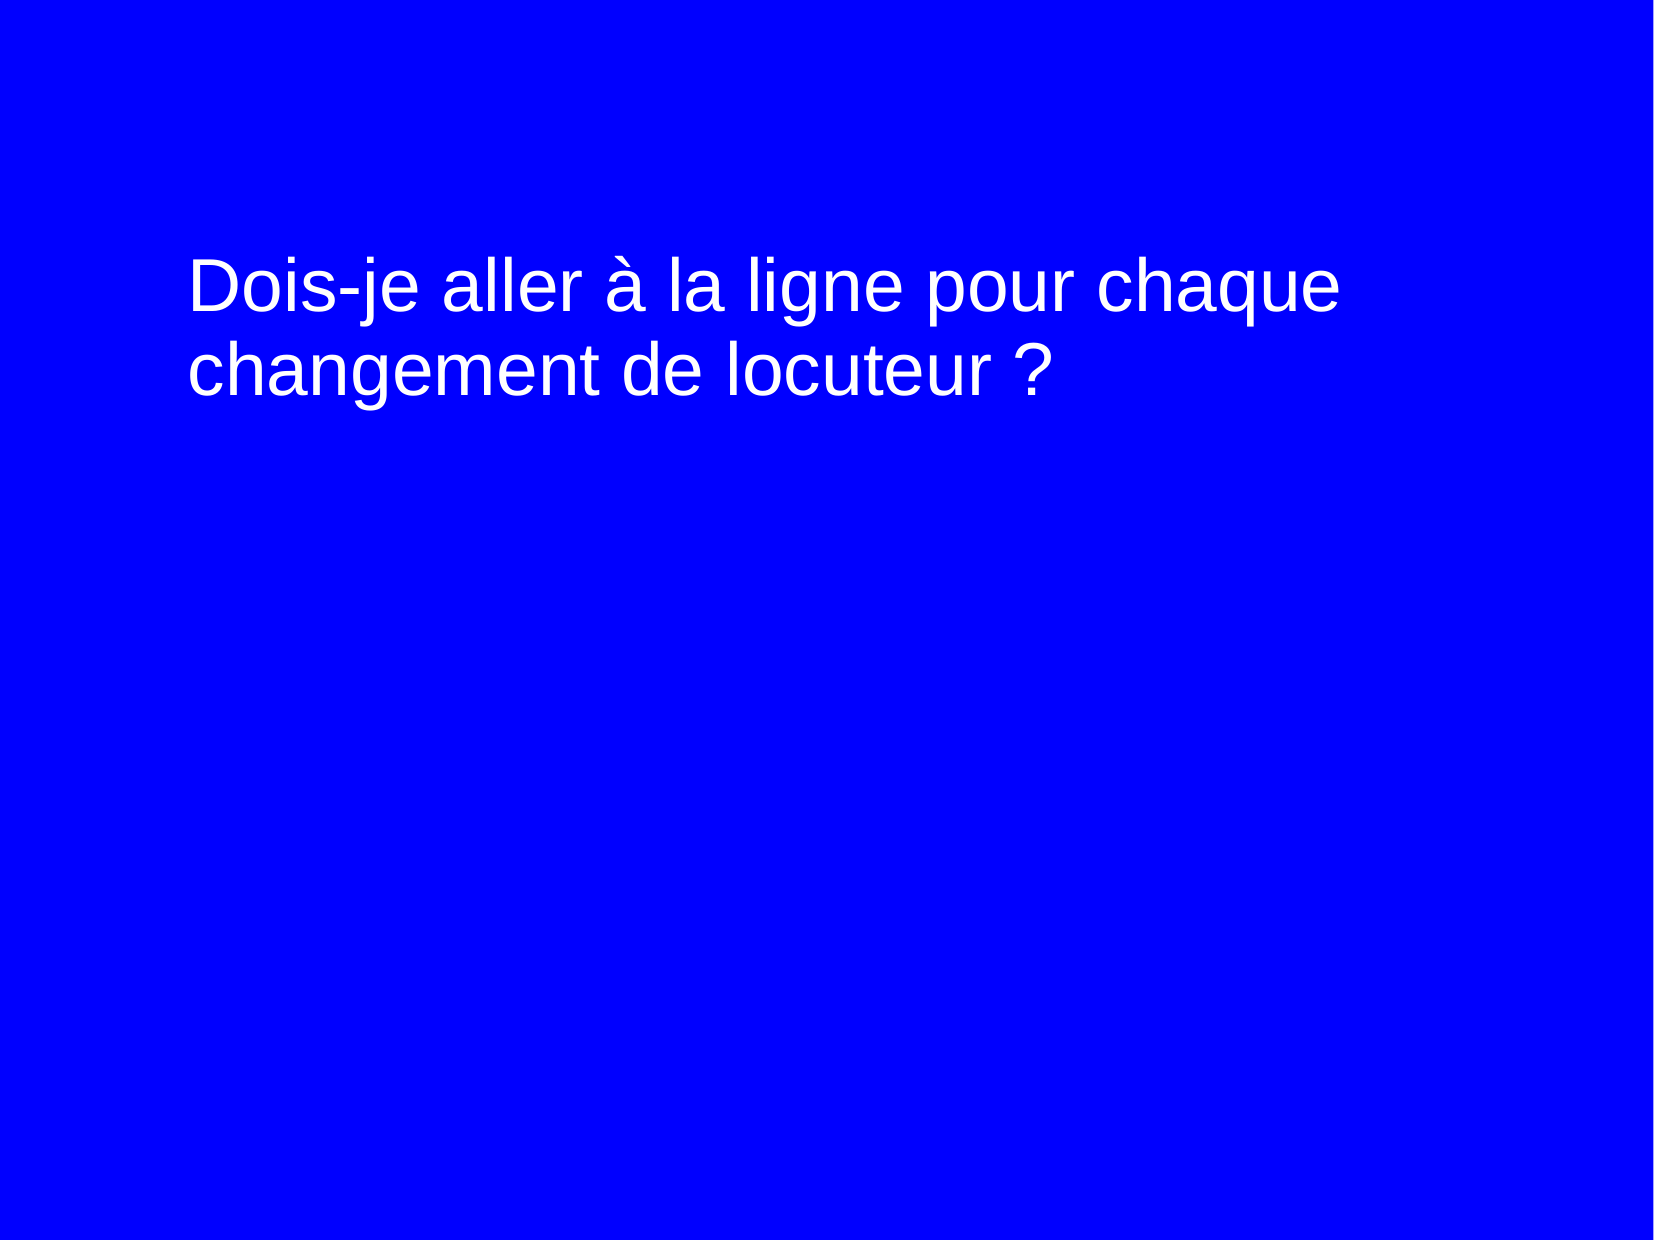

Dois-je aller à la ligne pour chaque changement de locuteur ?